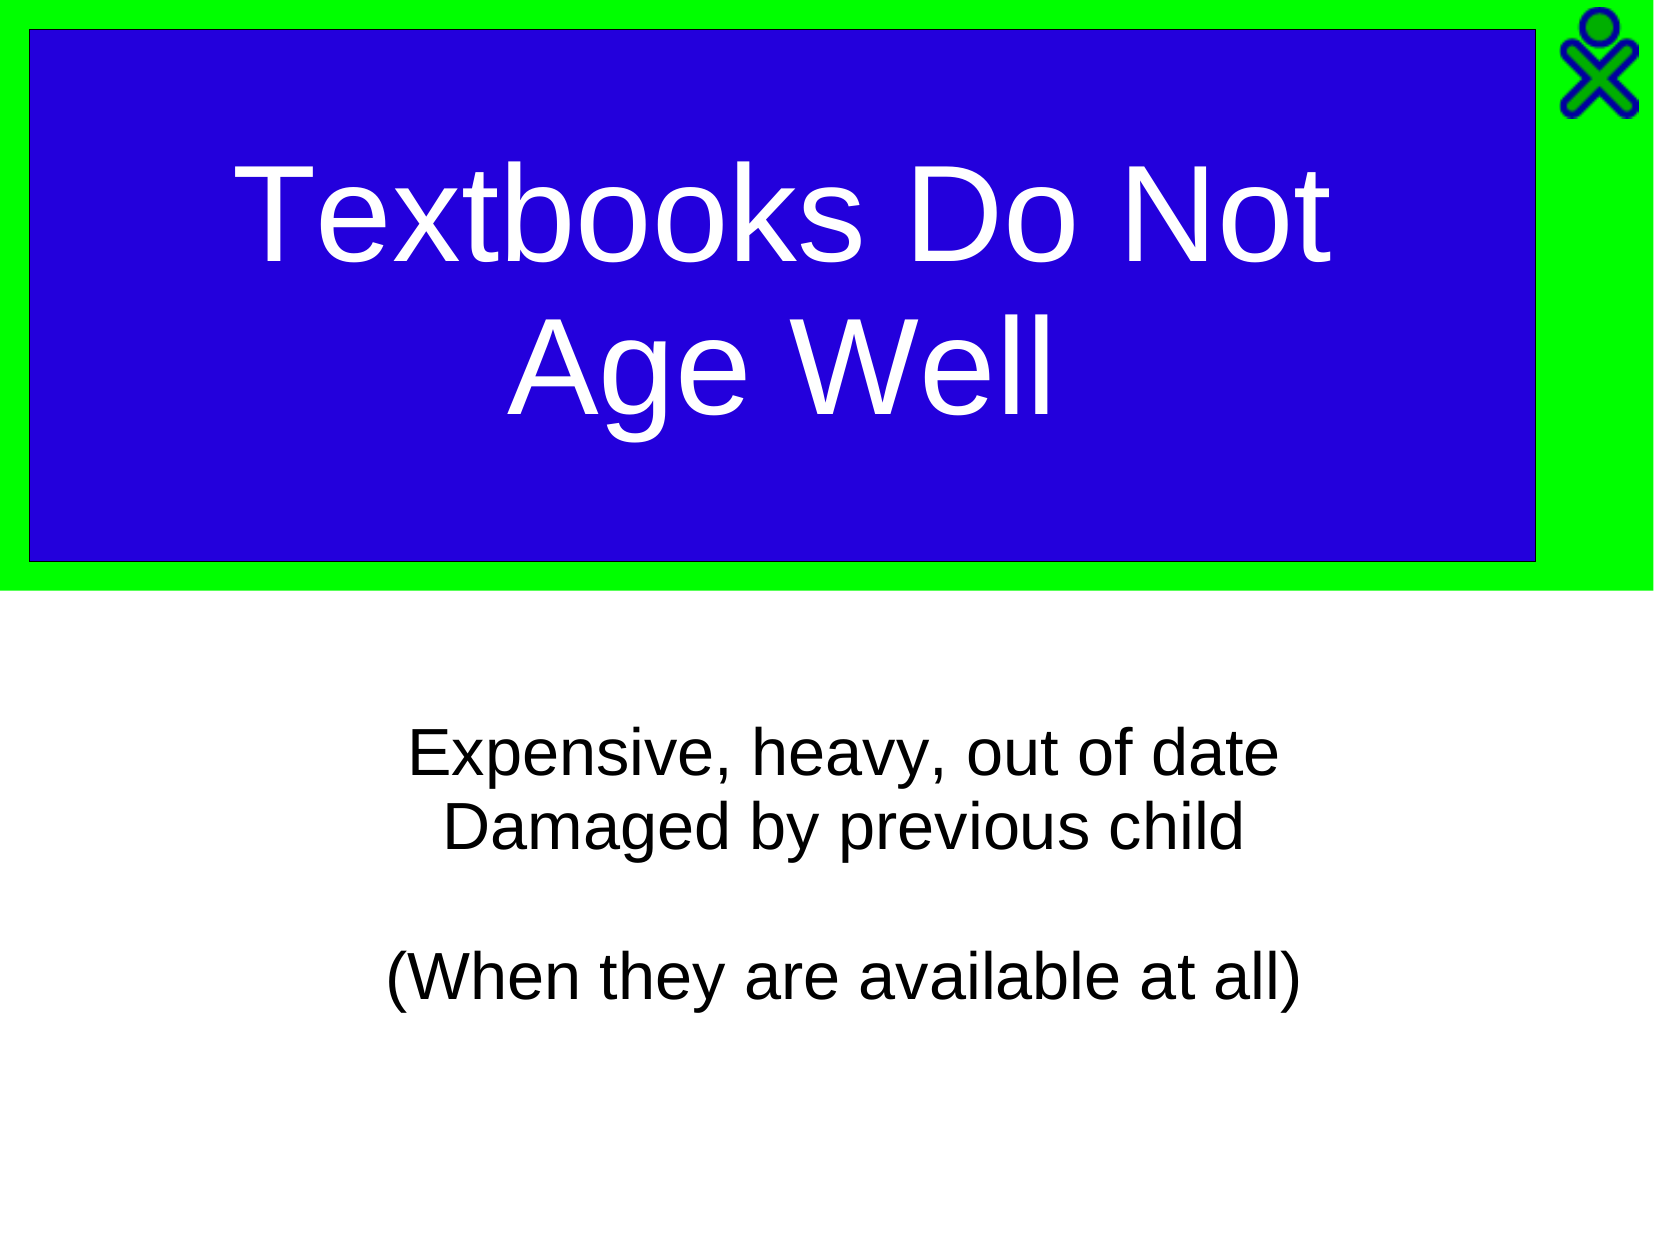

# Textbooks Do Not Age Well
Expensive, heavy, out of date
Damaged by previous child
(When they are available at all)